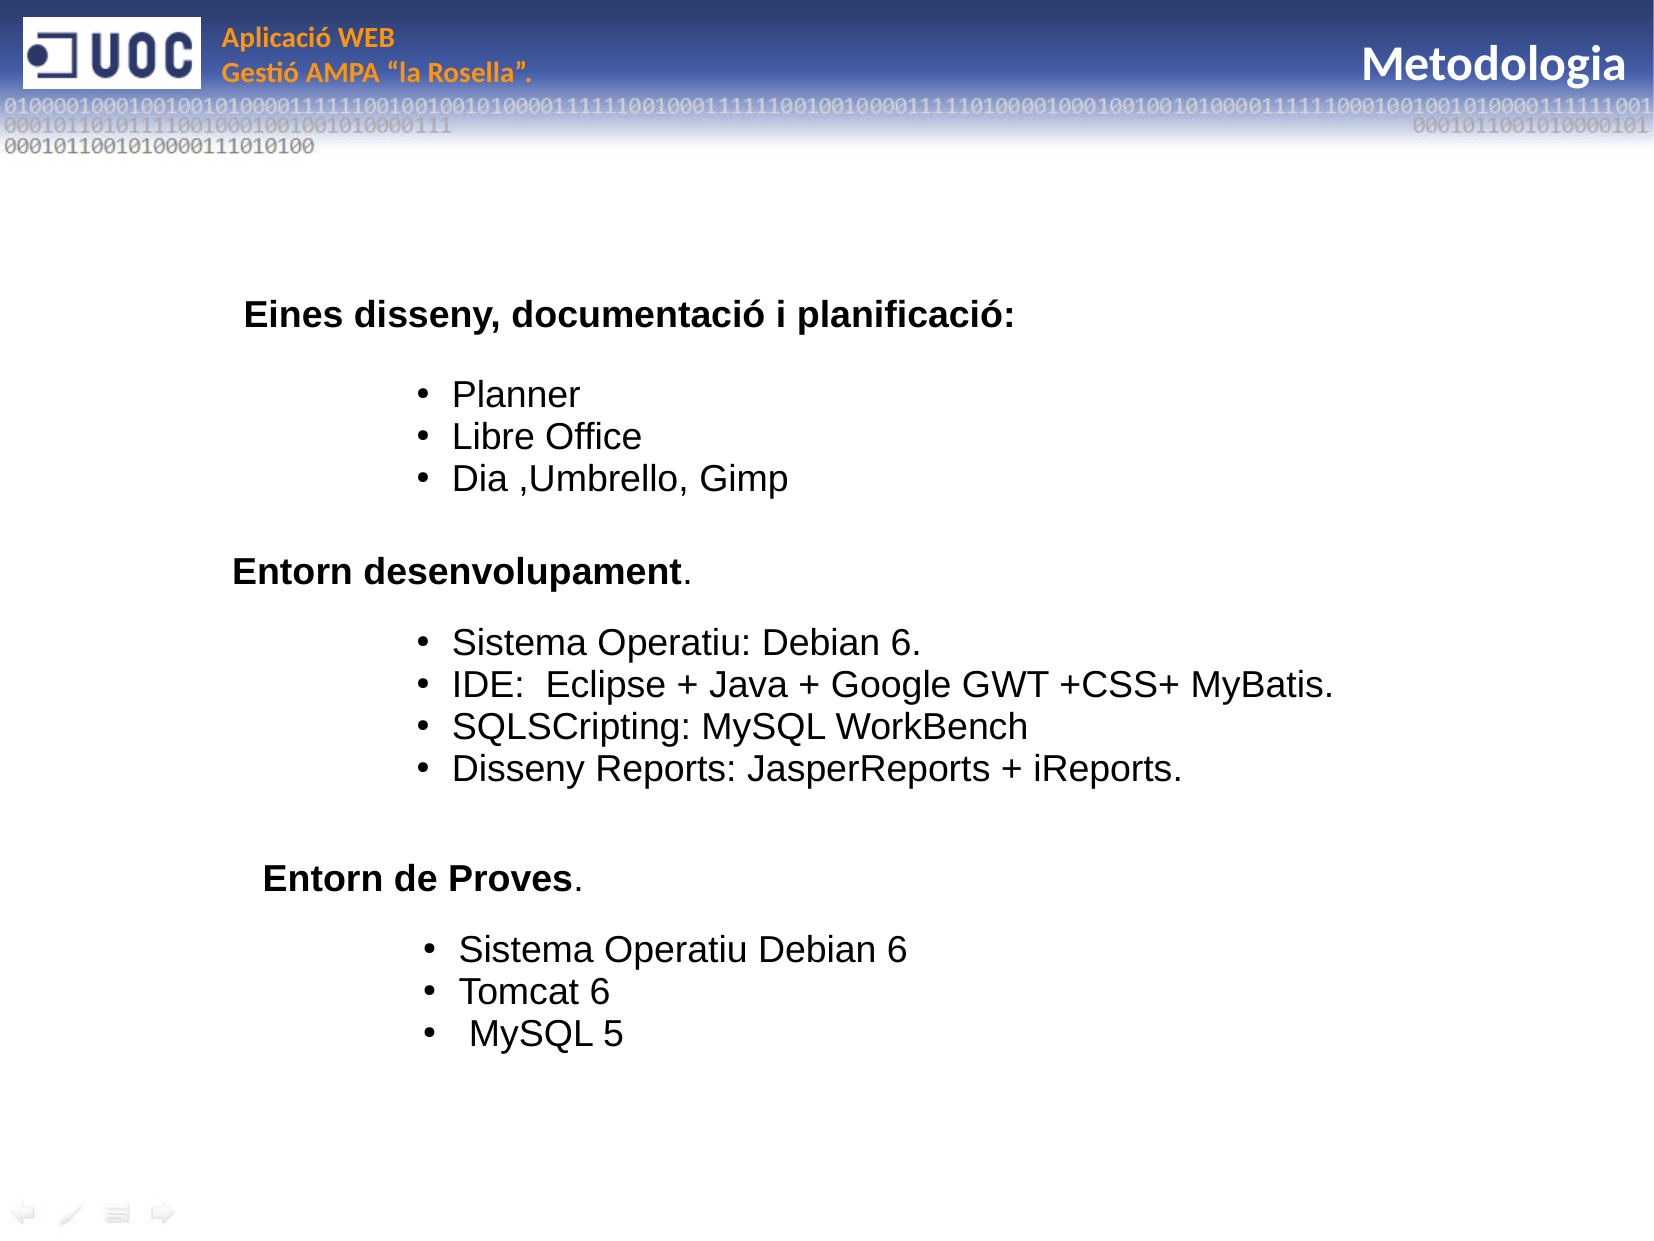

Aplicació WEB
Gestió AMPA “la Rosella”.
Metodologia
Eines disseny, documentació i planificació:
Planner
Libre Office
Dia ,Umbrello, Gimp
Entorn desenvolupament.
Sistema Operatiu: Debian 6.
IDE: Eclipse + Java + Google GWT +CSS+ MyBatis.
SQLSCripting: MySQL WorkBench
Disseny Reports: JasperReports + iReports.
Entorn de Proves.
Sistema Operatiu Debian 6
Tomcat 6
 MySQL 5